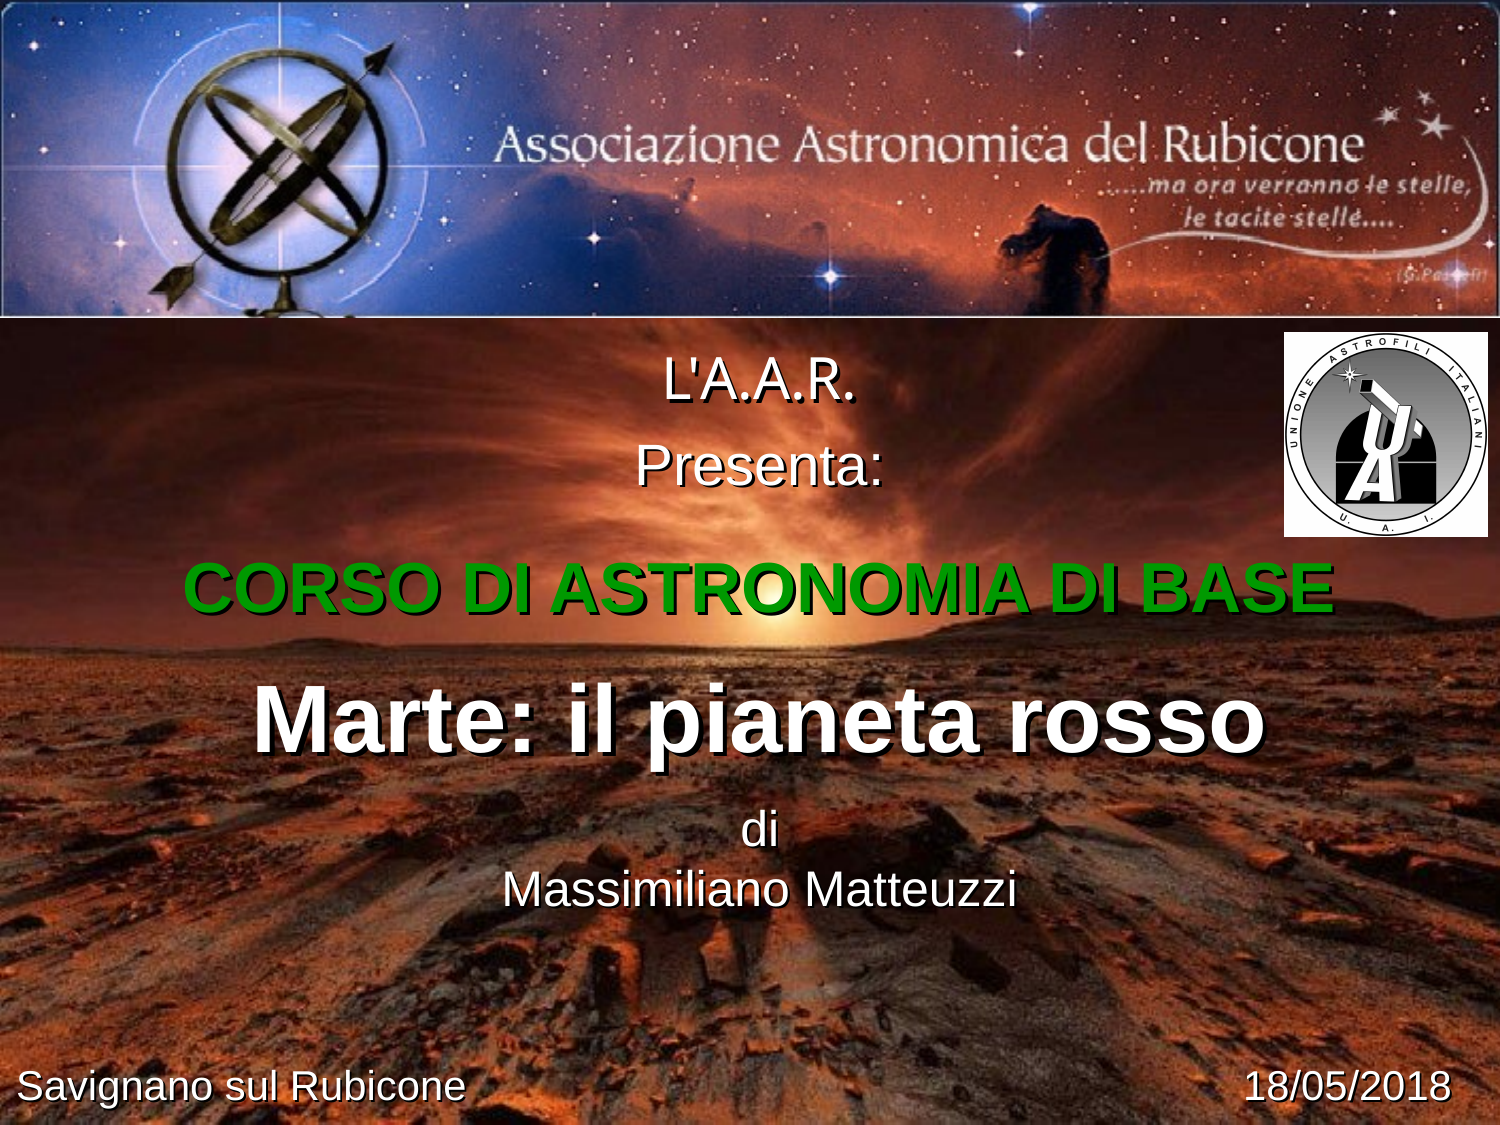

L'A.A.R.
Presenta:
CORSO DI ASTRONOMIA DI BASE
Marte: il pianeta rosso
di
Massimiliano Matteuzzi
Savignano sul Rubicone
18/05/2018